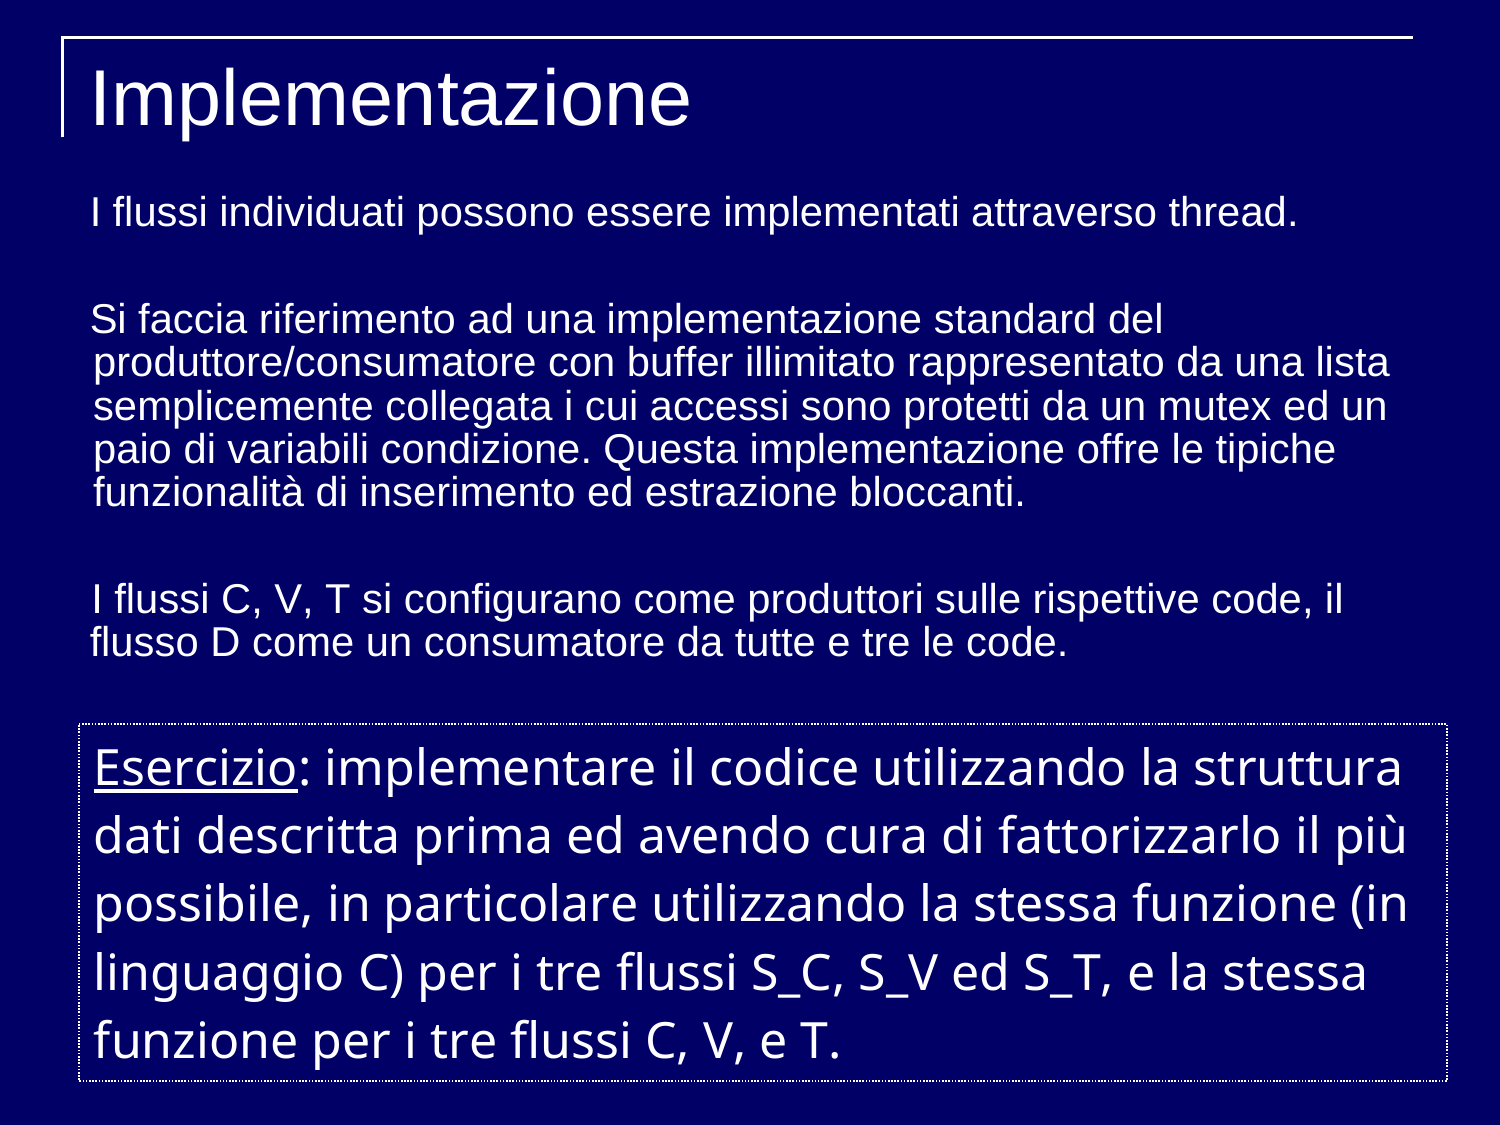

# Implementazione
I flussi individuati possono essere implementati attraverso thread.
Si faccia riferimento ad una implementazione standard del produttore/consumatore con buffer illimitato rappresentato da una lista semplicemente collegata i cui accessi sono protetti da un mutex ed un paio di variabili condizione. Questa implementazione offre le tipiche funzionalità di inserimento ed estrazione bloccanti.
I flussi C, V, T si configurano come produttori sulle rispettive code, il flusso D come un consumatore da tutte e tre le code.
Esercizio: implementare il codice utilizzando la struttura dati descritta prima ed avendo cura di fattorizzarlo il più possibile, in particolare utilizzando la stessa funzione (in linguaggio C) per i tre flussi S_C, S_V ed S_T, e la stessa funzione per i tre flussi C, V, e T.